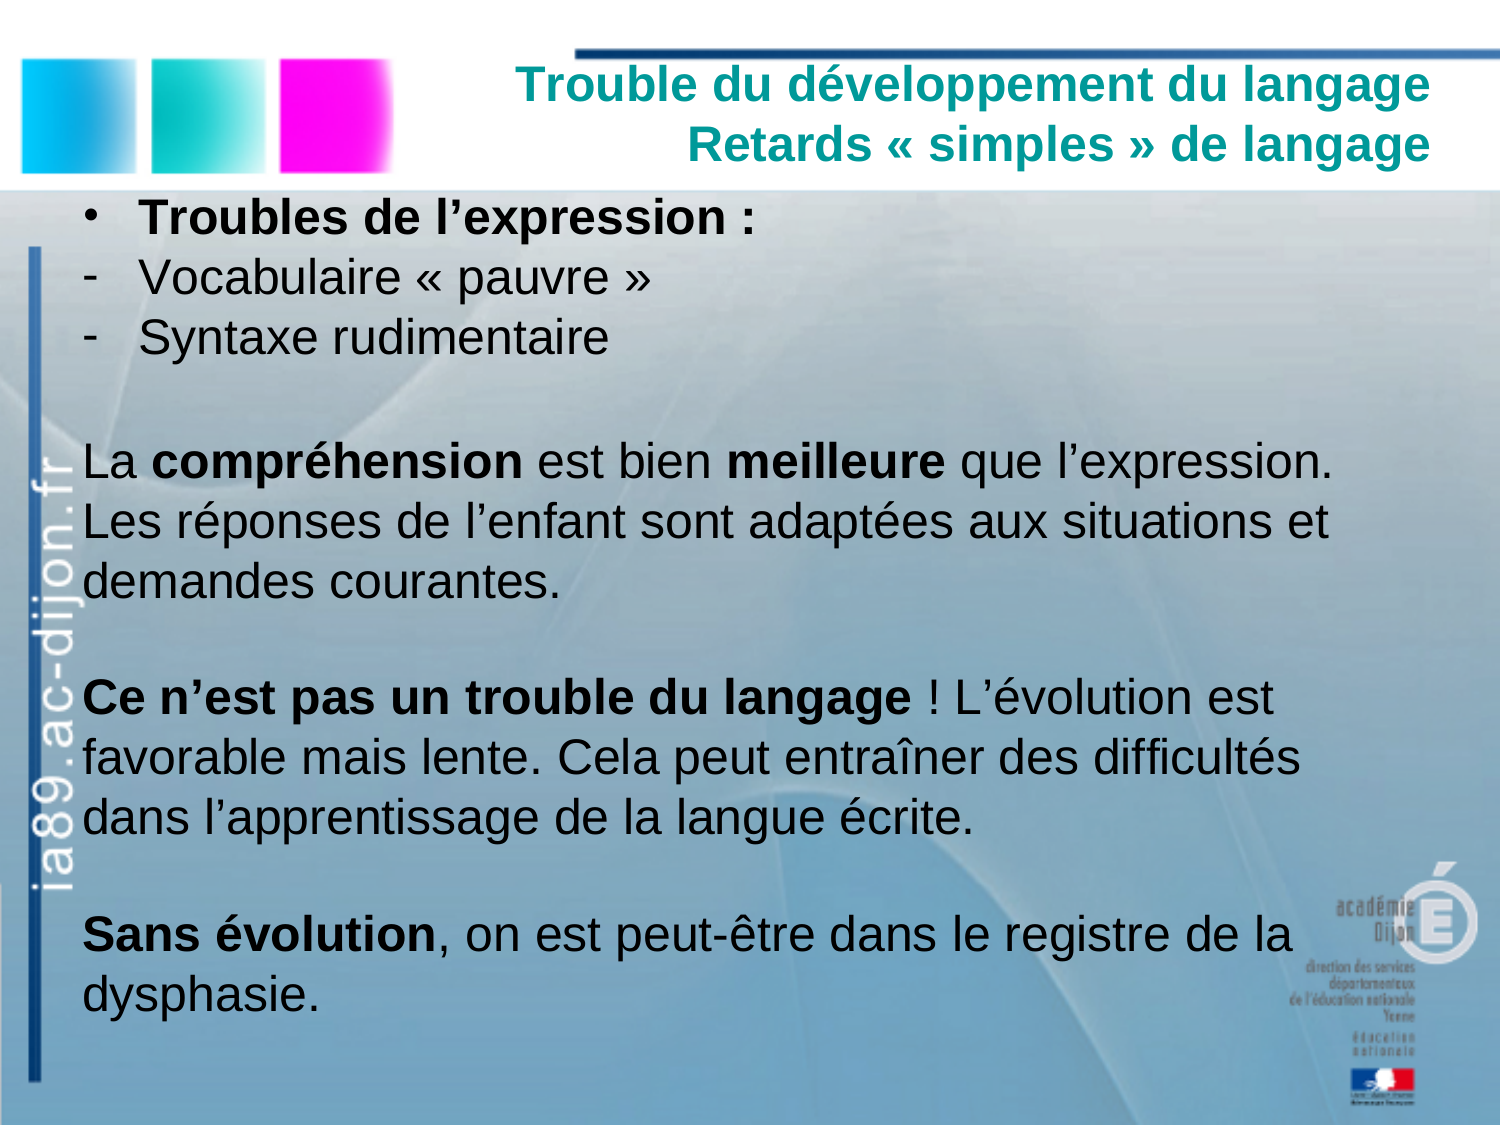

# Trouble du développement du langage Retards « simples » de langage
Troubles de l’expression :
Vocabulaire « pauvre »
Syntaxe rudimentaire
La compréhension est bien meilleure que l’expression. Les réponses de l’enfant sont adaptées aux situations et demandes courantes.
Ce n’est pas un trouble du langage ! L’évolution est favorable mais lente. Cela peut entraîner des difficultés dans l’apprentissage de la langue écrite.
Sans évolution, on est peut-être dans le registre de la dysphasie.